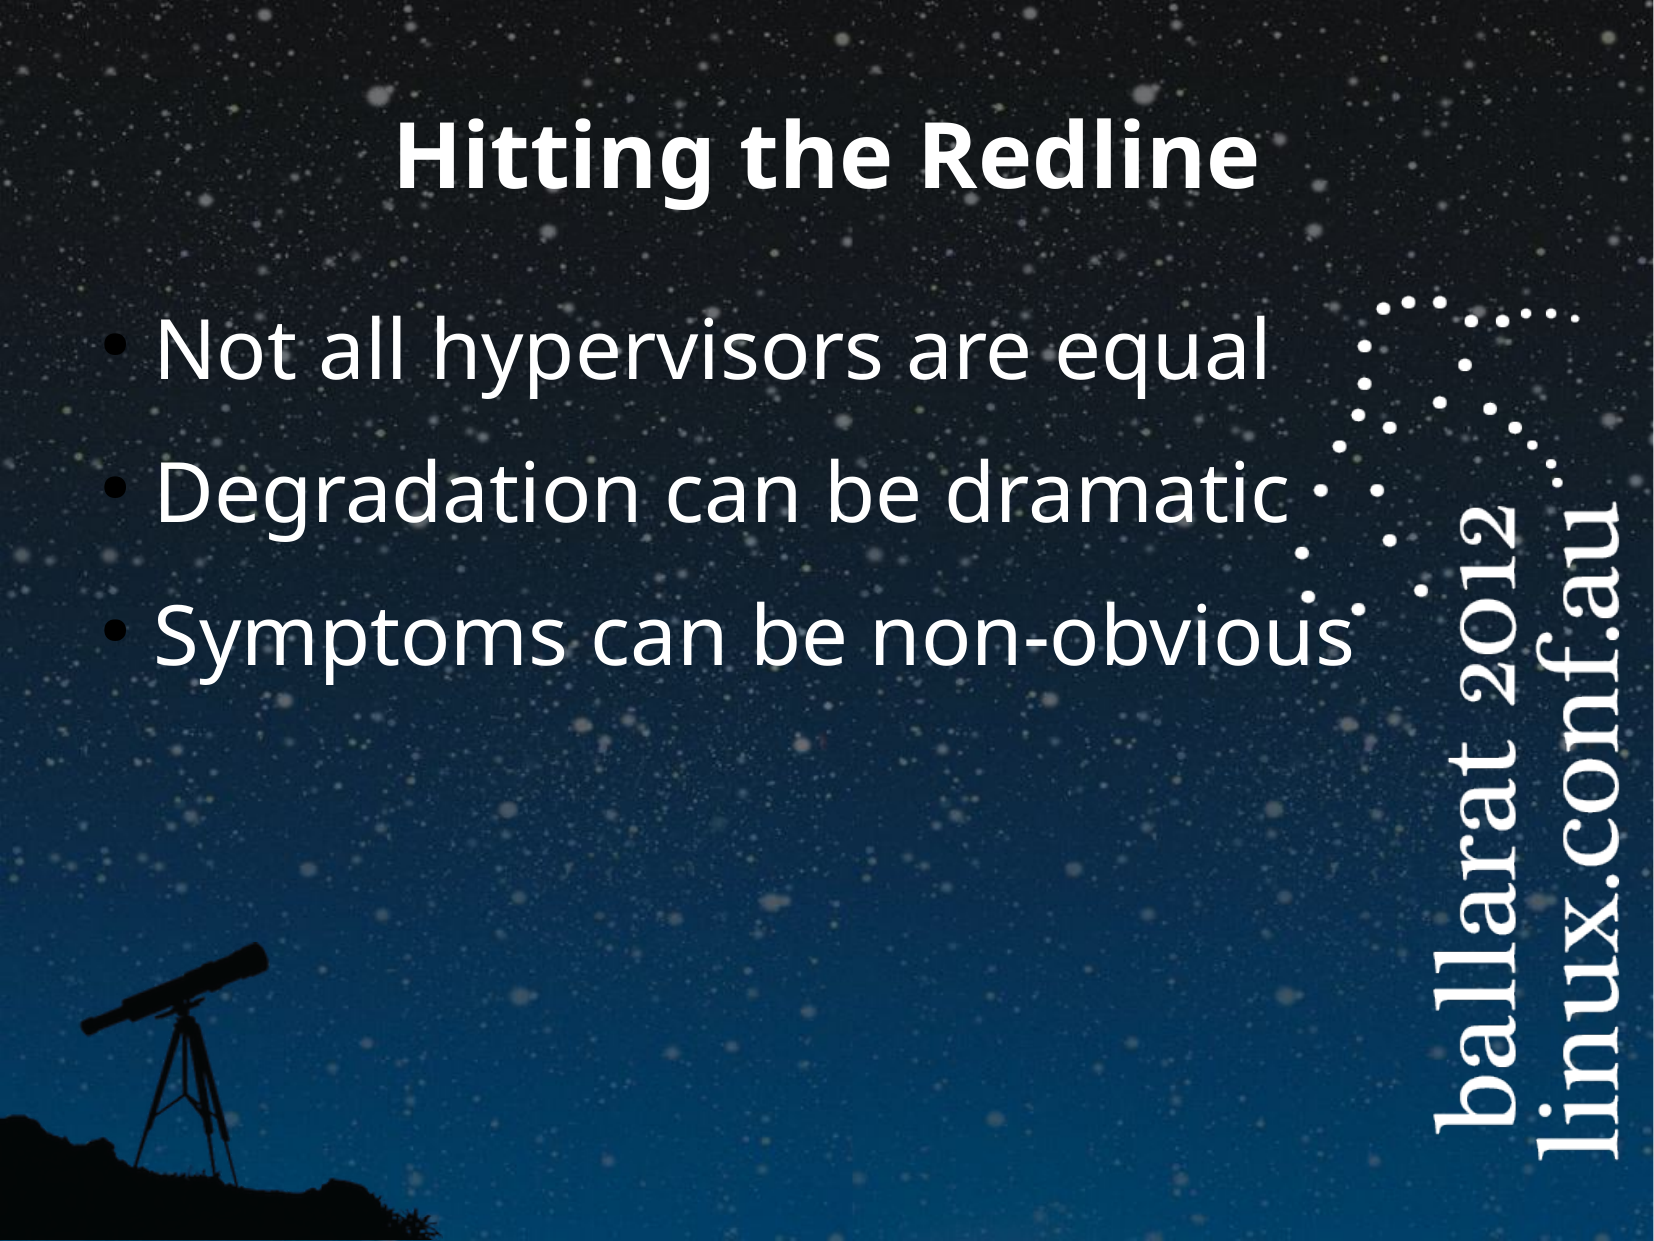

# Hitting the Redline
Not all hypervisors are equal
Degradation can be dramatic
Symptoms can be non-obvious